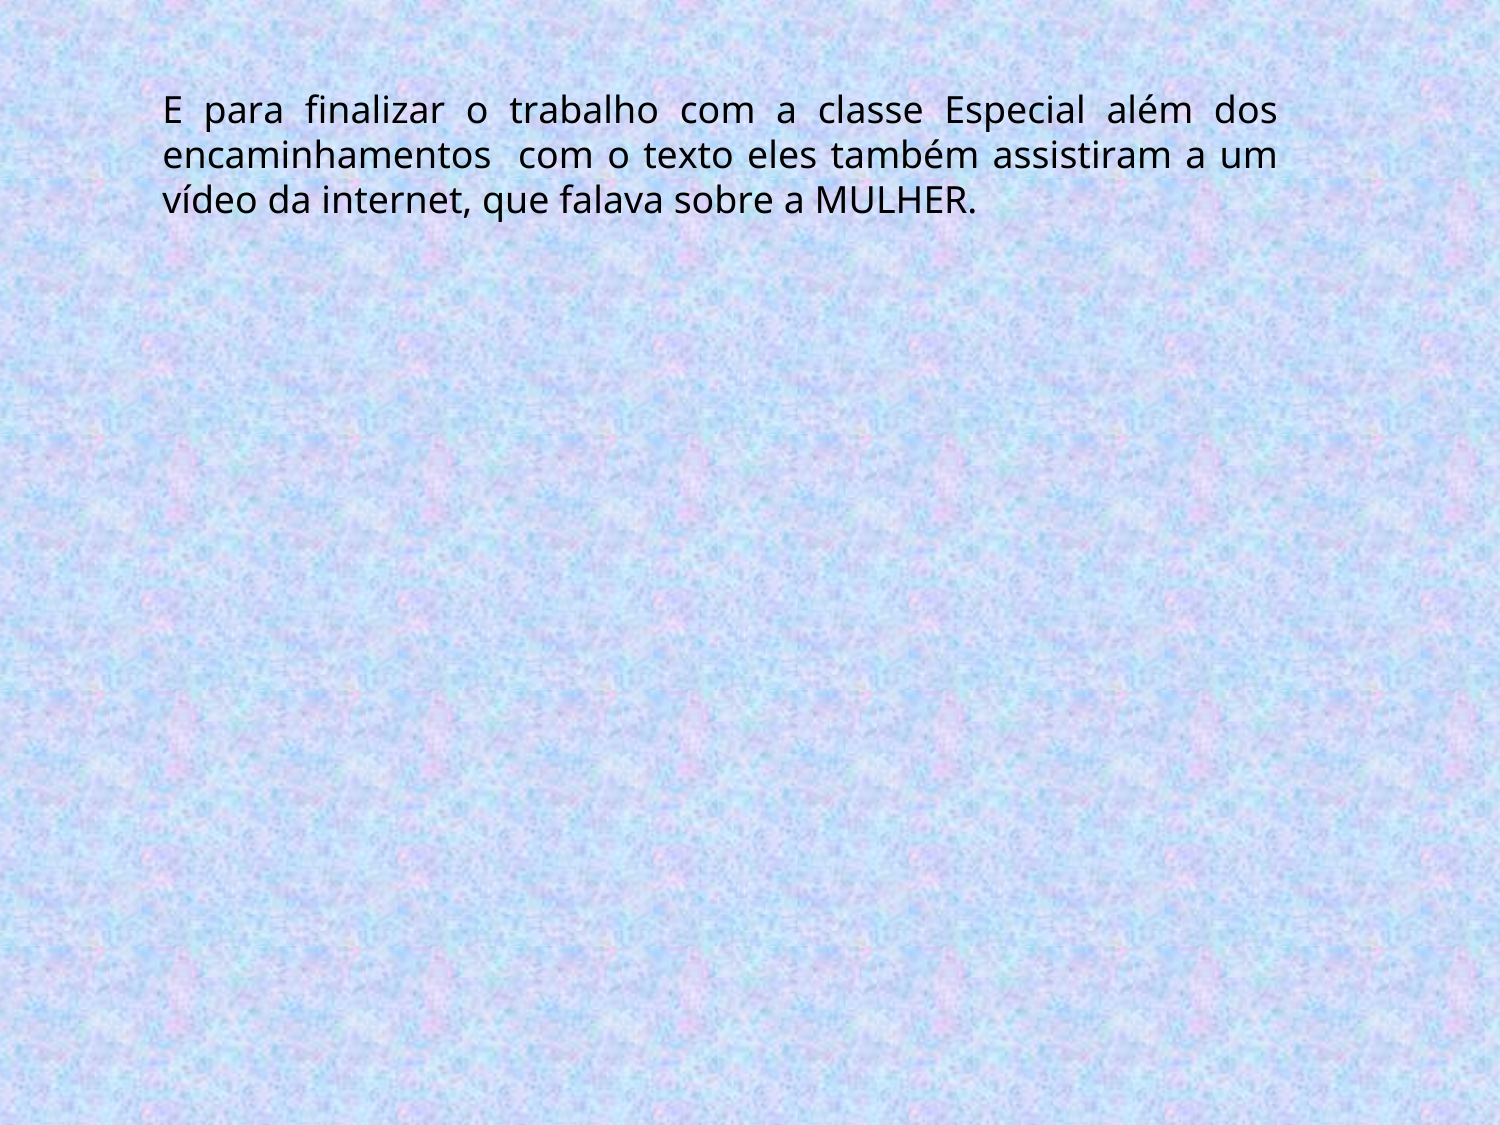

E para finalizar o trabalho com a classe Especial além dos encaminhamentos com o texto eles também assistiram a um vídeo da internet, que falava sobre a MULHER.